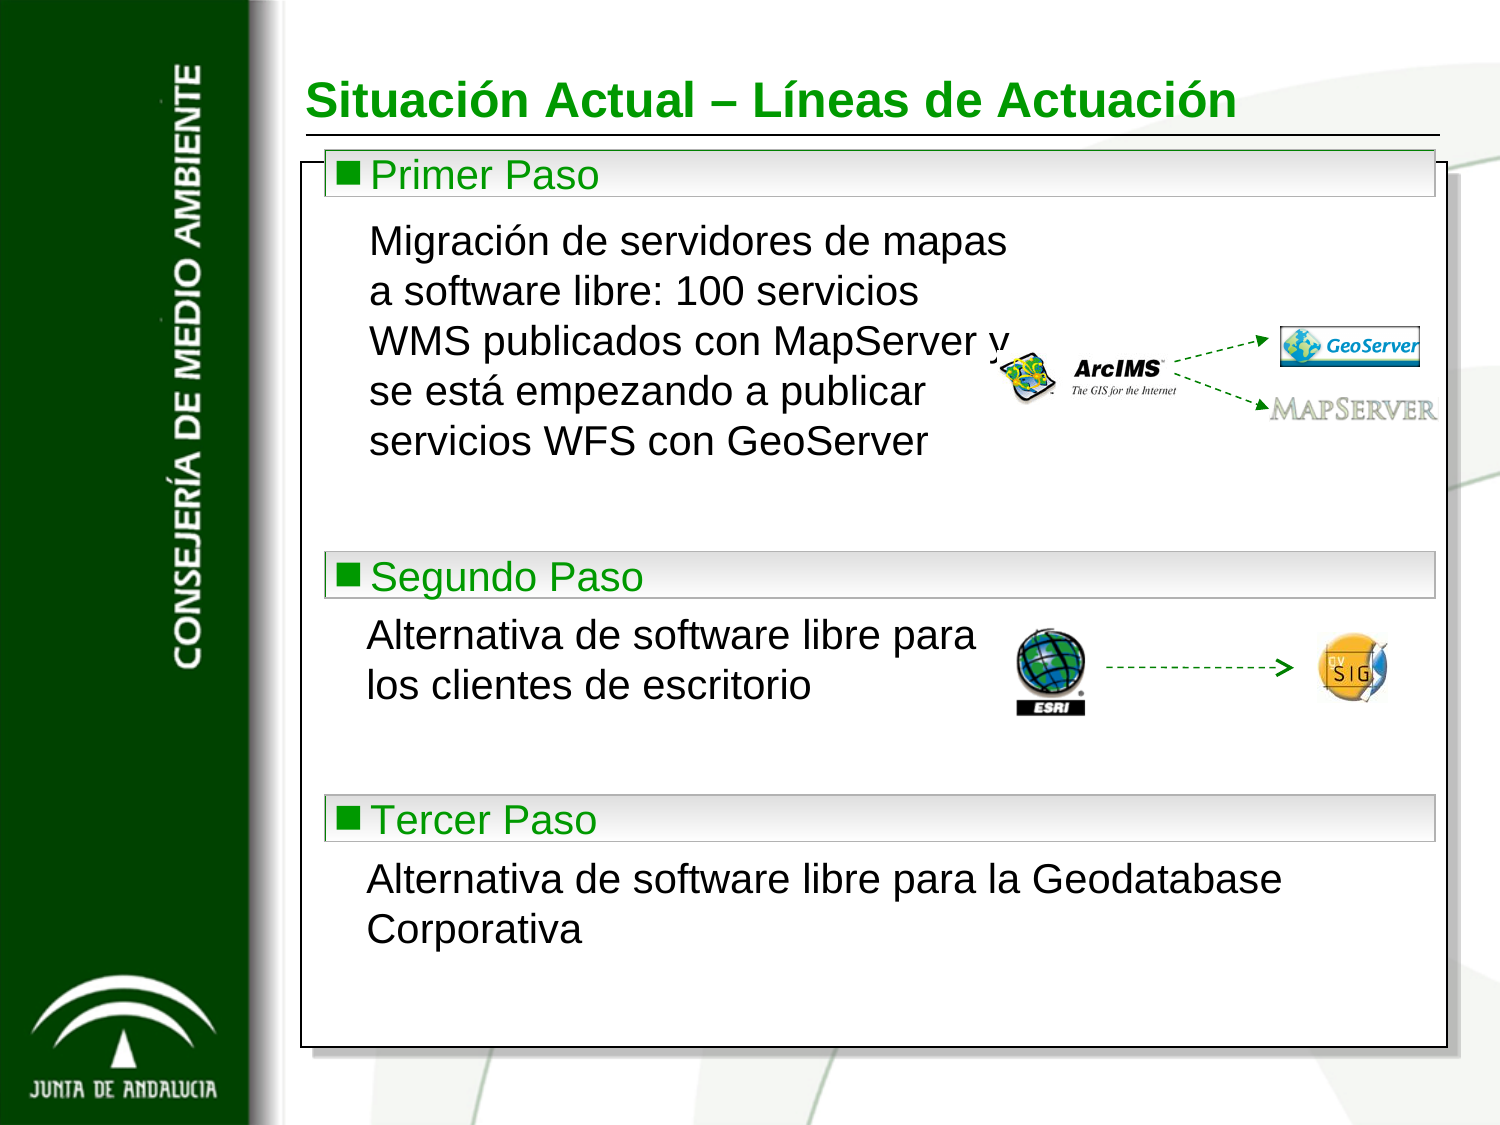

Situación Actual – Líneas de Actuación
Primer Paso
Migración de servidores de mapas a software libre: 100 servicios WMS publicados con MapServer y se está empezando a publicar servicios WFS con GeoServer
Alternativa de software libre para los clientes de escritorio
Segundo Paso
Alternativa de software libre para la Geodatabase Corporativa
Tercer Paso